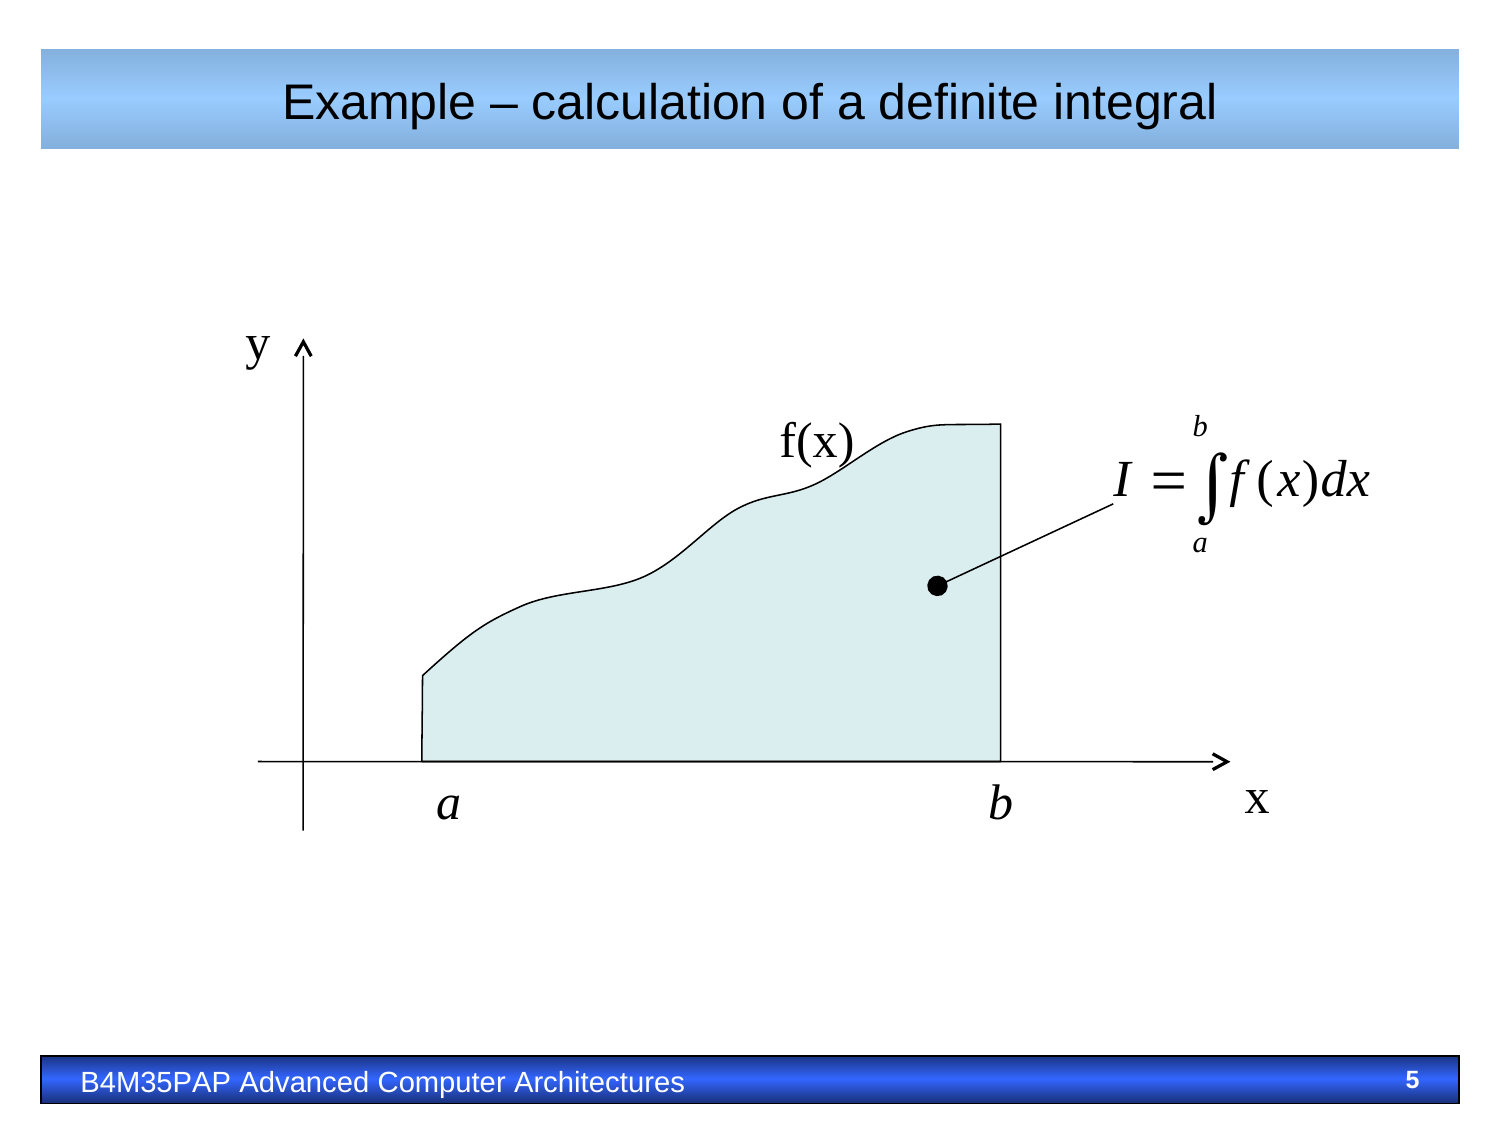

# Example – calculation of a definite integral
y
f(x)
x
a
b